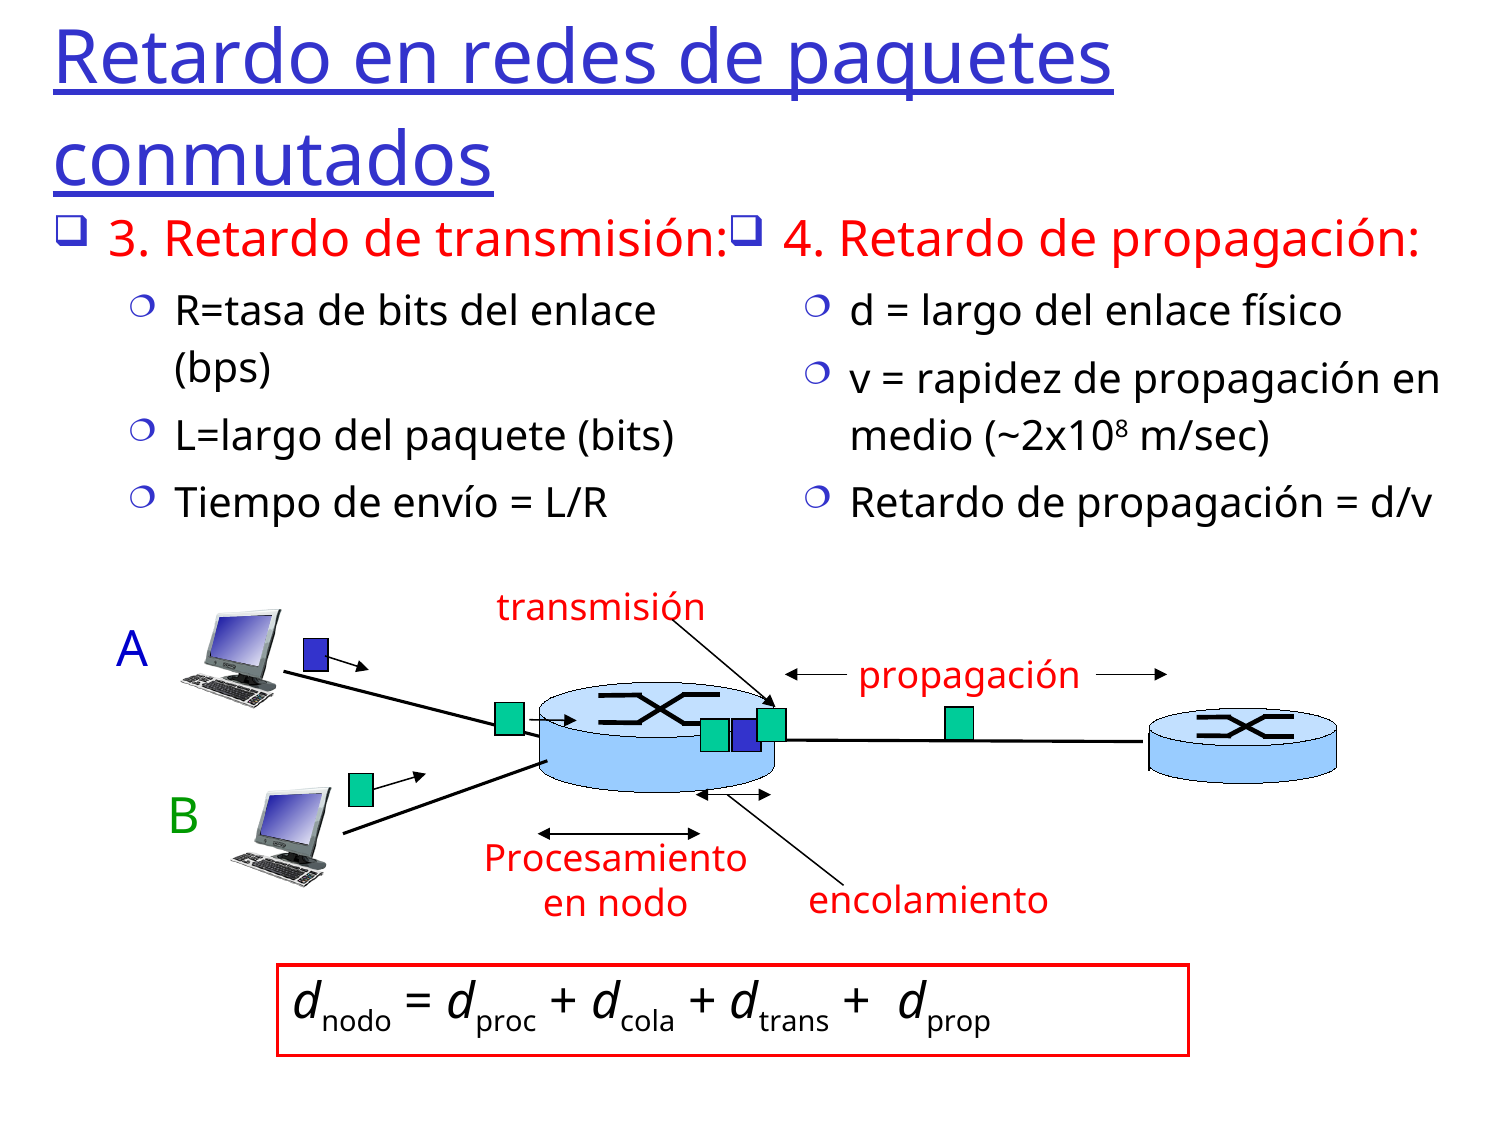

# Retardo en redes de paquetes conmutados
3. Retardo de transmisión:
R=tasa de bits del enlace (bps)
L=largo del paquete (bits)
Tiempo de envío = L/R
4. Retardo de propagación:
d = largo del enlace físico
v = rapidez de propagación en medio (~2x108 m/sec)
Retardo de propagación = d/v
transmisión
A
propagación
B
Procesamiento
en nodo
encolamiento
dnodo = dproc + dcola + dtrans + dprop